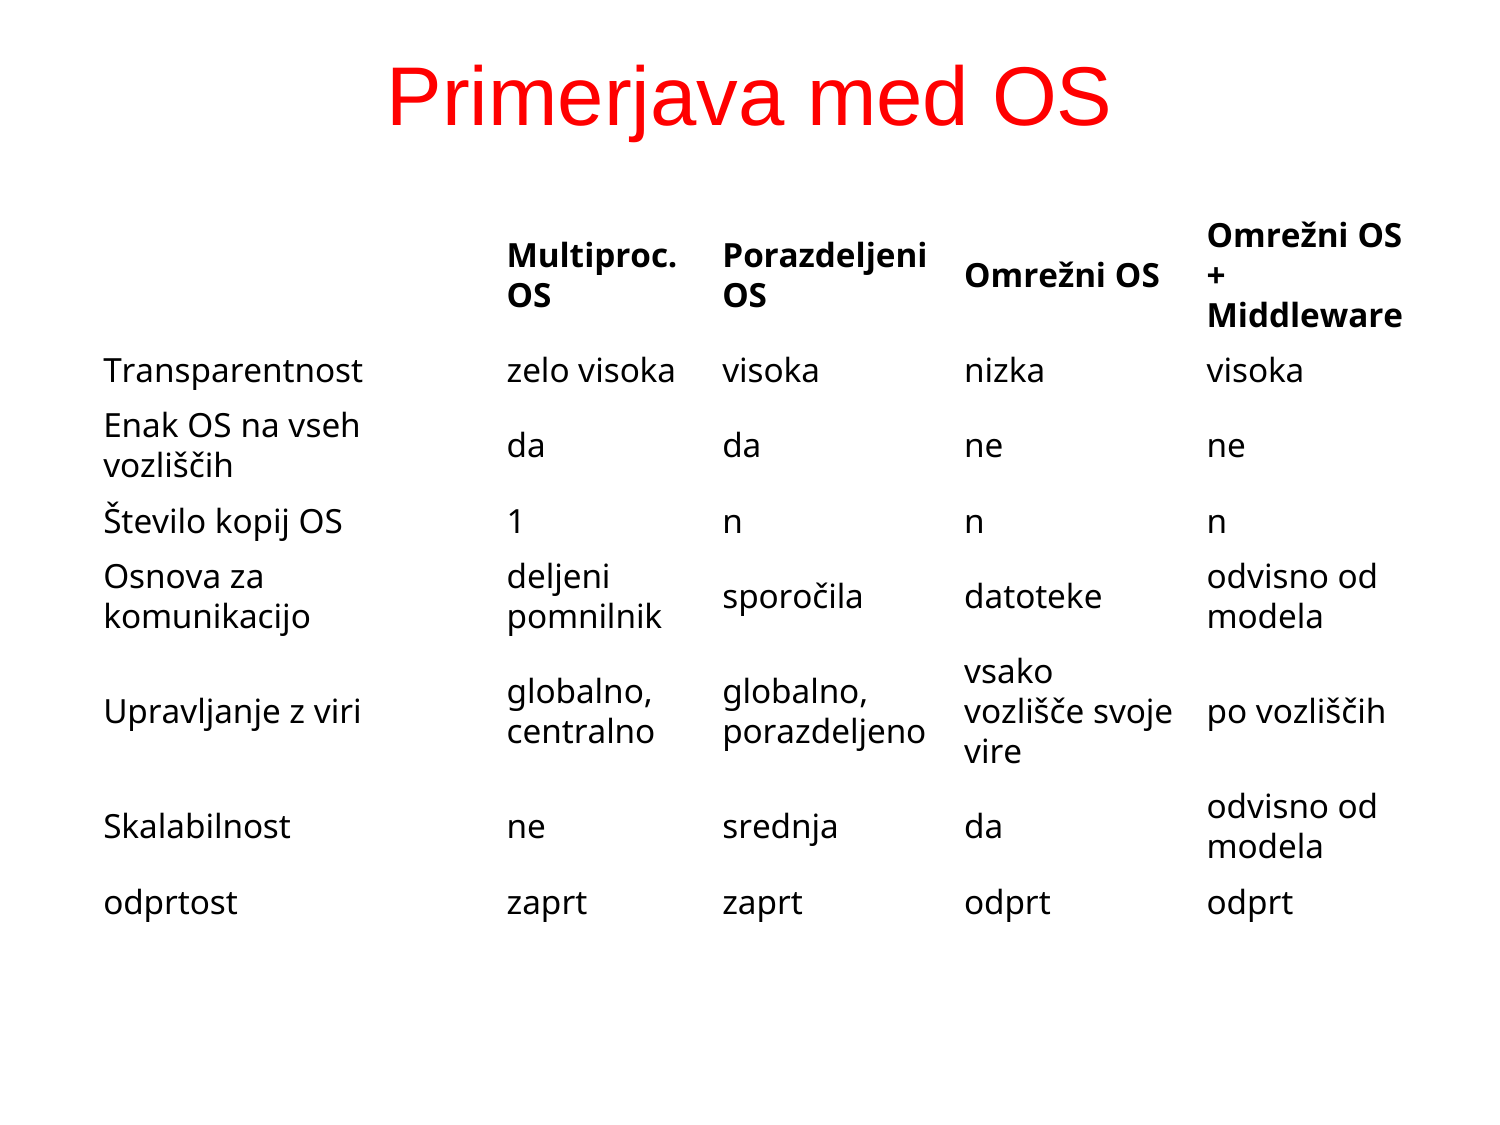

# Primerjava med OS
| | Multiproc. OS | Porazdeljeni OS | Omrežni OS | Omrežni OS + Middleware |
| --- | --- | --- | --- | --- |
| Transparentnost | zelo visoka | visoka | nizka | visoka |
| Enak OS na vseh vozliščih | da | da | ne | ne |
| Število kopij OS | 1 | n | n | n |
| Osnova za komunikacijo | deljeni pomnilnik | sporočila | datoteke | odvisno od modela |
| Upravljanje z viri | globalno, centralno | globalno, porazdeljeno | vsako vozlišče svoje vire | po vozliščih |
| Skalabilnost | ne | srednja | da | odvisno od modela |
| odprtost | zaprt | zaprt | odprt | odprt |